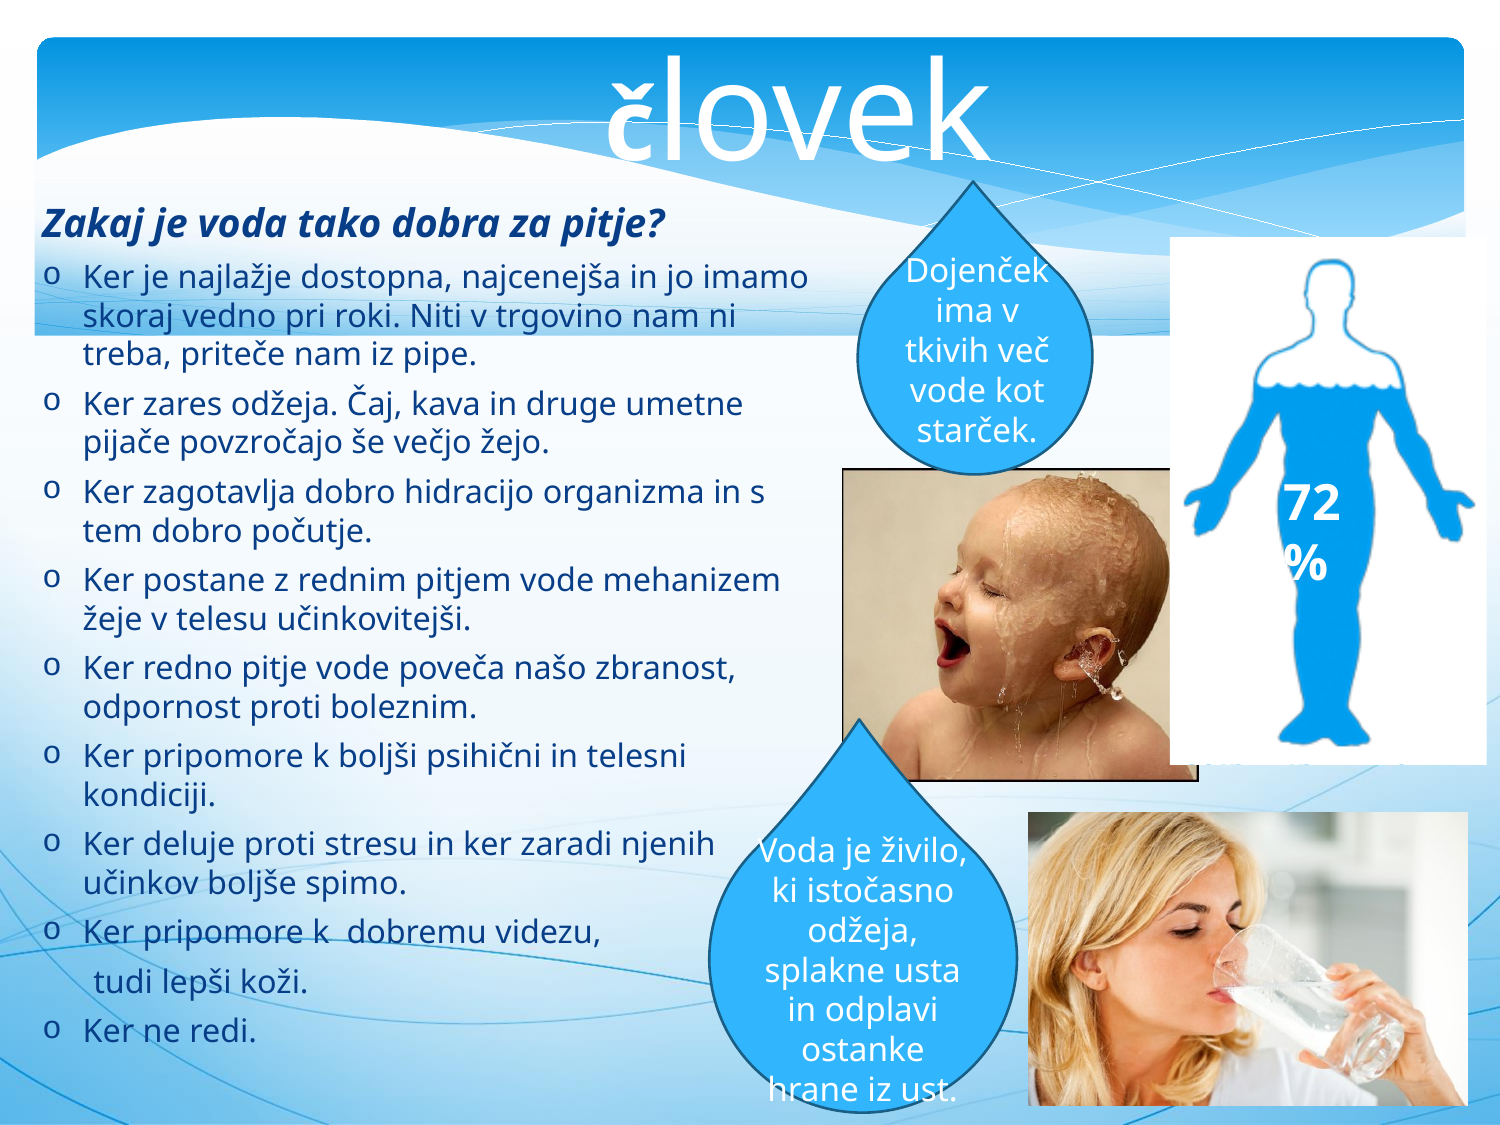

Voda & človek
# Zakaj je voda tako dobra za pitje?
Ker je najlažje dostopna, najcenejša in jo imamo skoraj vedno pri roki. Niti v trgovino nam ni treba, priteče nam iz pipe.
Ker zares odžeja. Čaj, kava in druge umetne pijače povzročajo še večjo žejo.
Ker zagotavlja dobro hidracijo organizma in s tem dobro počutje.
Ker postane z rednim pitjem vode mehanizem žeje v telesu učinkovitejši.
Ker redno pitje vode poveča našo zbranost, odpornost proti boleznim.
Ker pripomore k boljši psihični in telesni kondiciji.
Ker deluje proti stresu in ker zaradi njenih učinkov boljše spimo.
Ker pripomore k dobremu videzu,
 tudi lepši koži.
Ker ne redi.
Dojenček ima v tkivih več vode kot starček.
72%
Voda je živilo, ki istočasno odžeja, splakne usta in odplavi ostanke hrane iz ust.